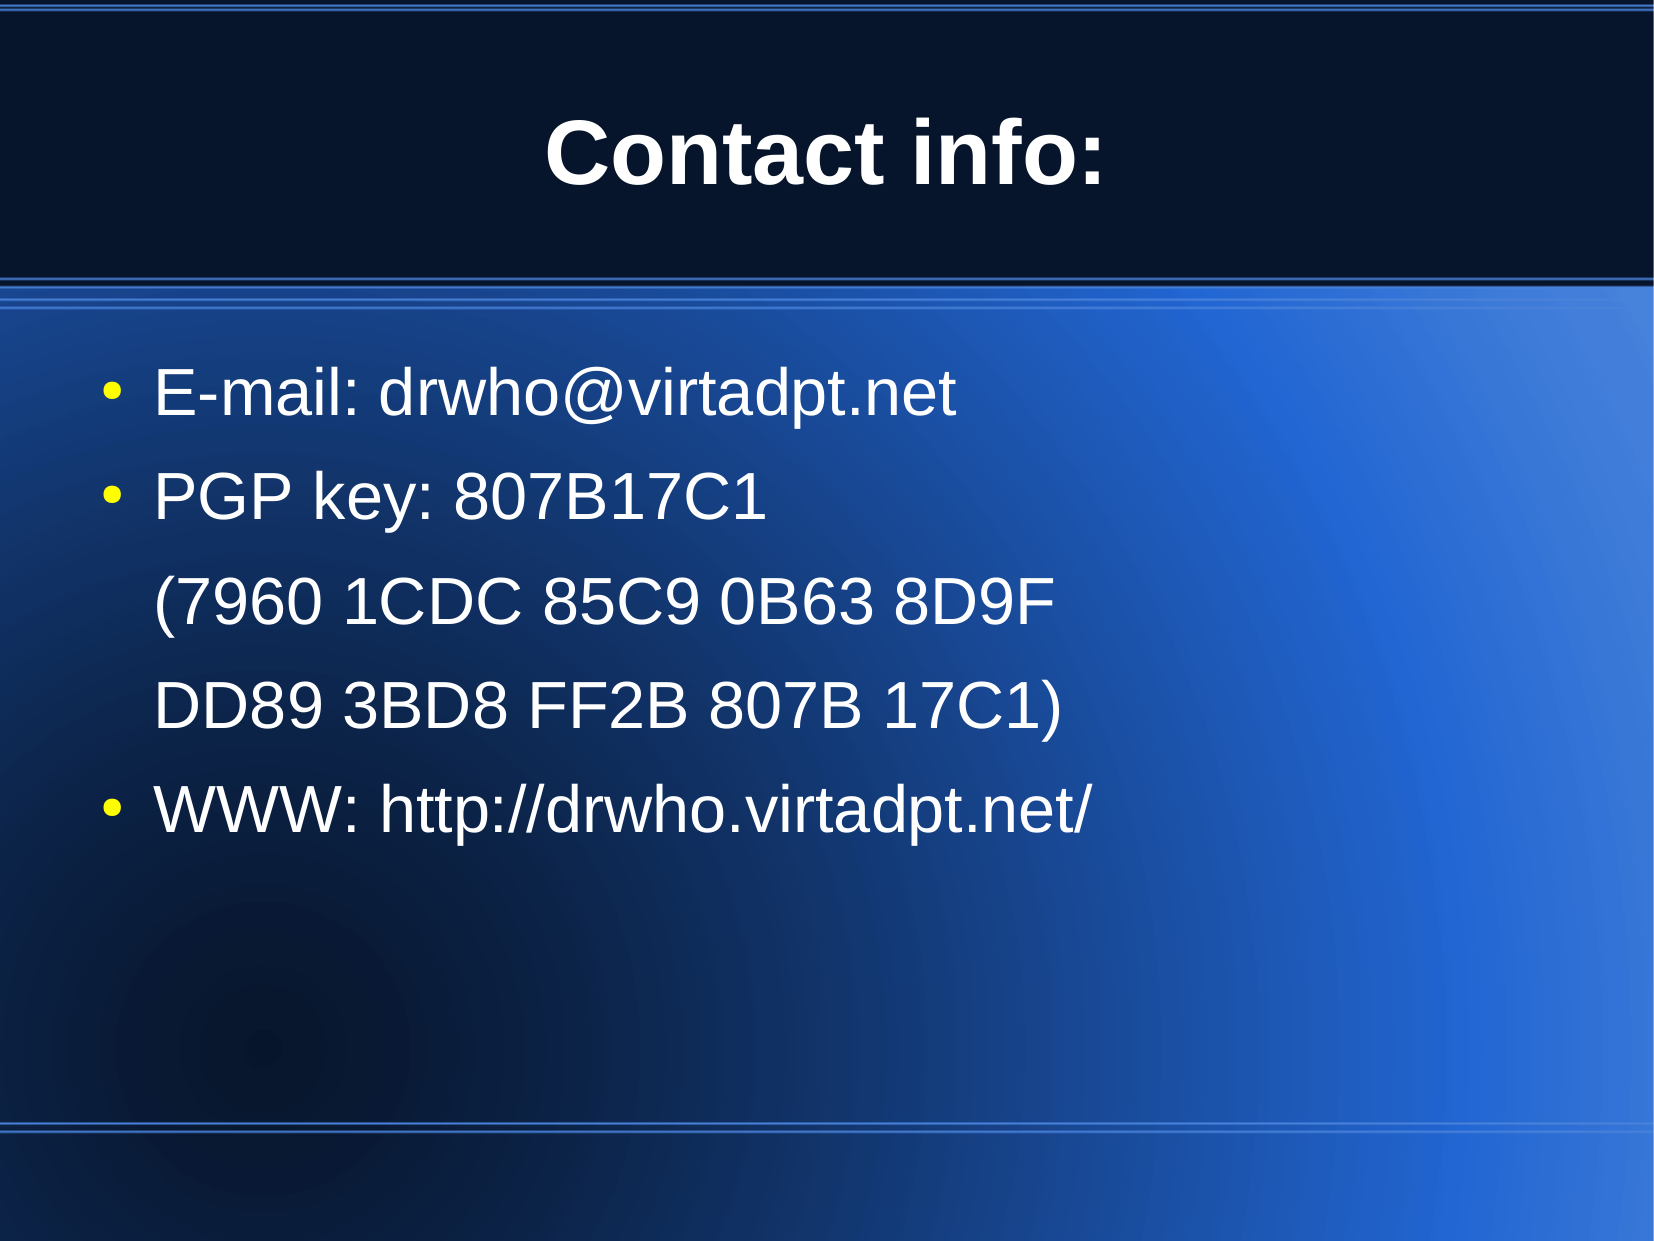

# Contact info:
E-mail: drwho@virtadpt.net
PGP key: 807B17C1
(7960 1CDC 85C9 0B63 8D9F
DD89 3BD8 FF2B 807B 17C1)
WWW: http://drwho.virtadpt.net/